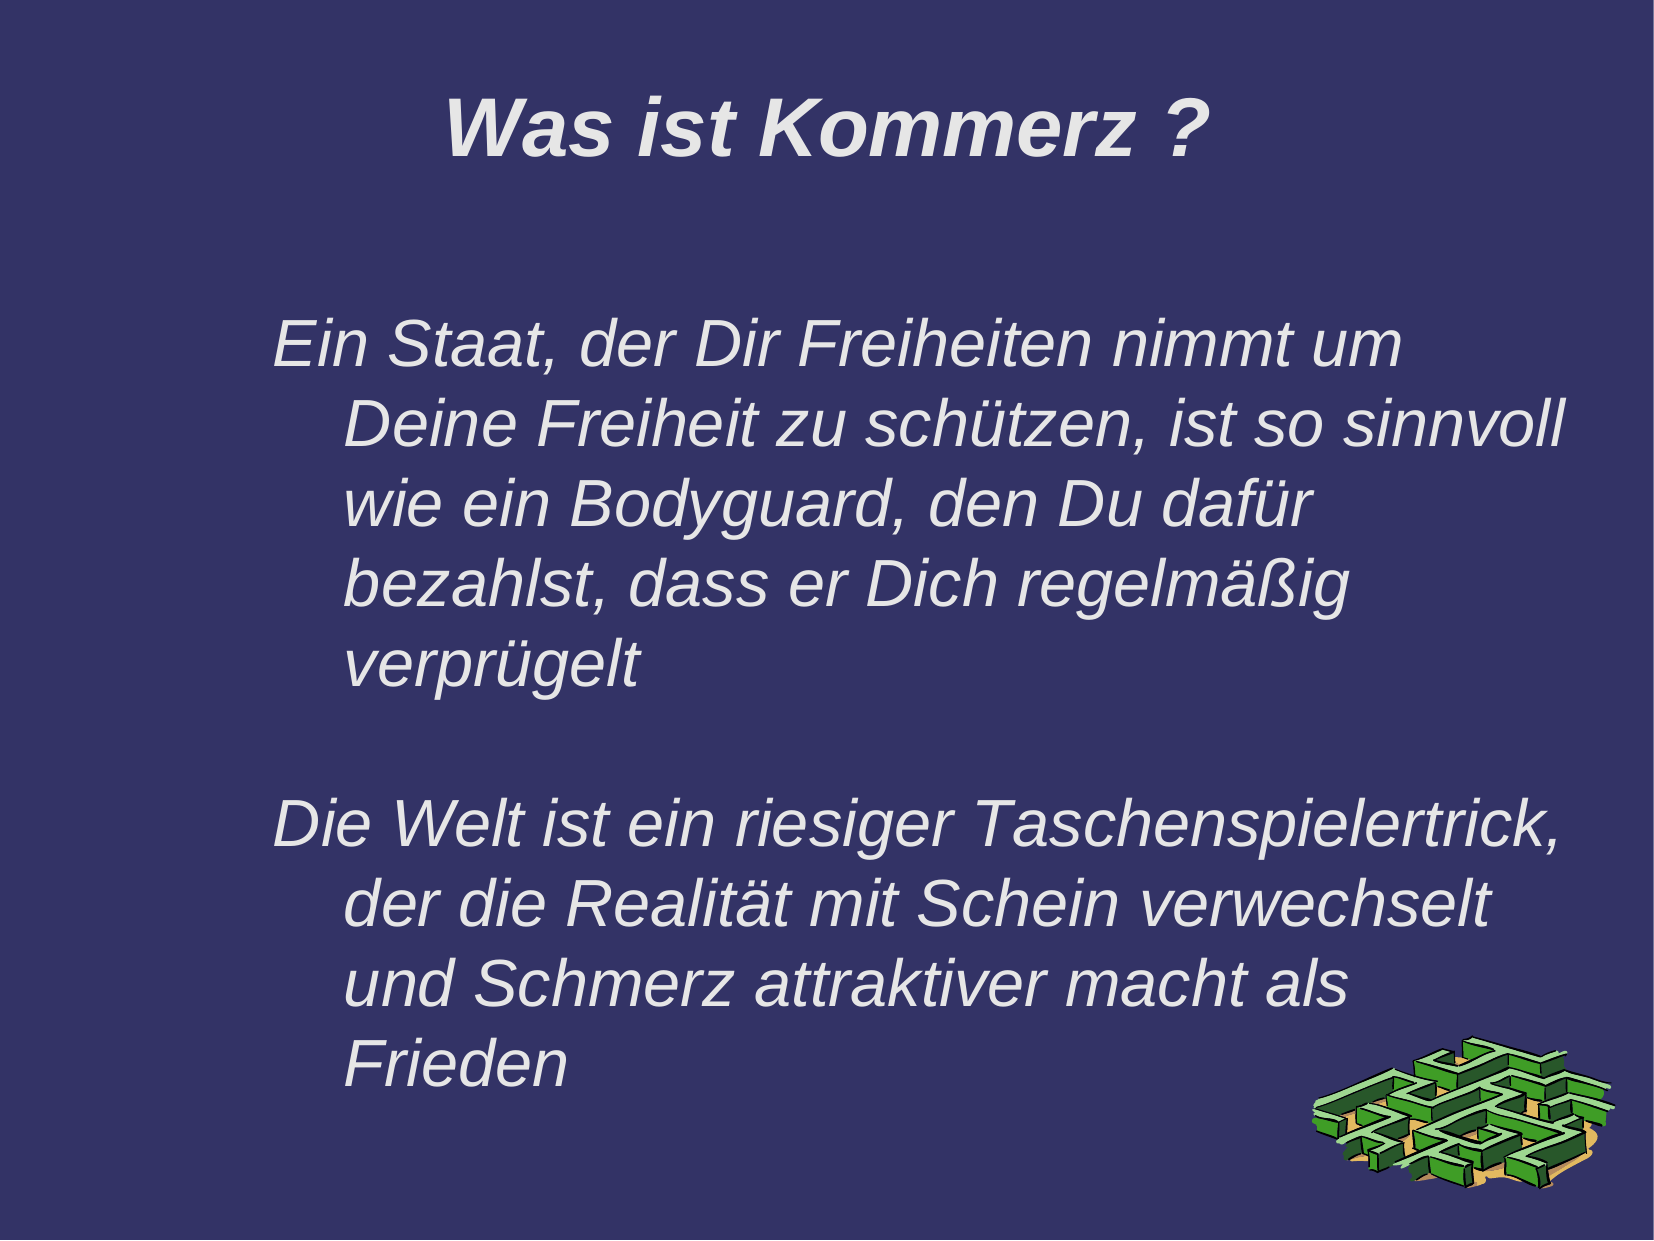

# Was ist Kommerz ?
Ein Staat, der Dir Freiheiten nimmt um Deine Freiheit zu schützen, ist so sinnvoll wie ein Bodyguard, den Du dafür bezahlst, dass er Dich regelmäßig verprügelt
Die Welt ist ein riesiger Taschenspielertrick, der die Realität mit Schein verwechselt und Schmerz attraktiver macht als Frieden